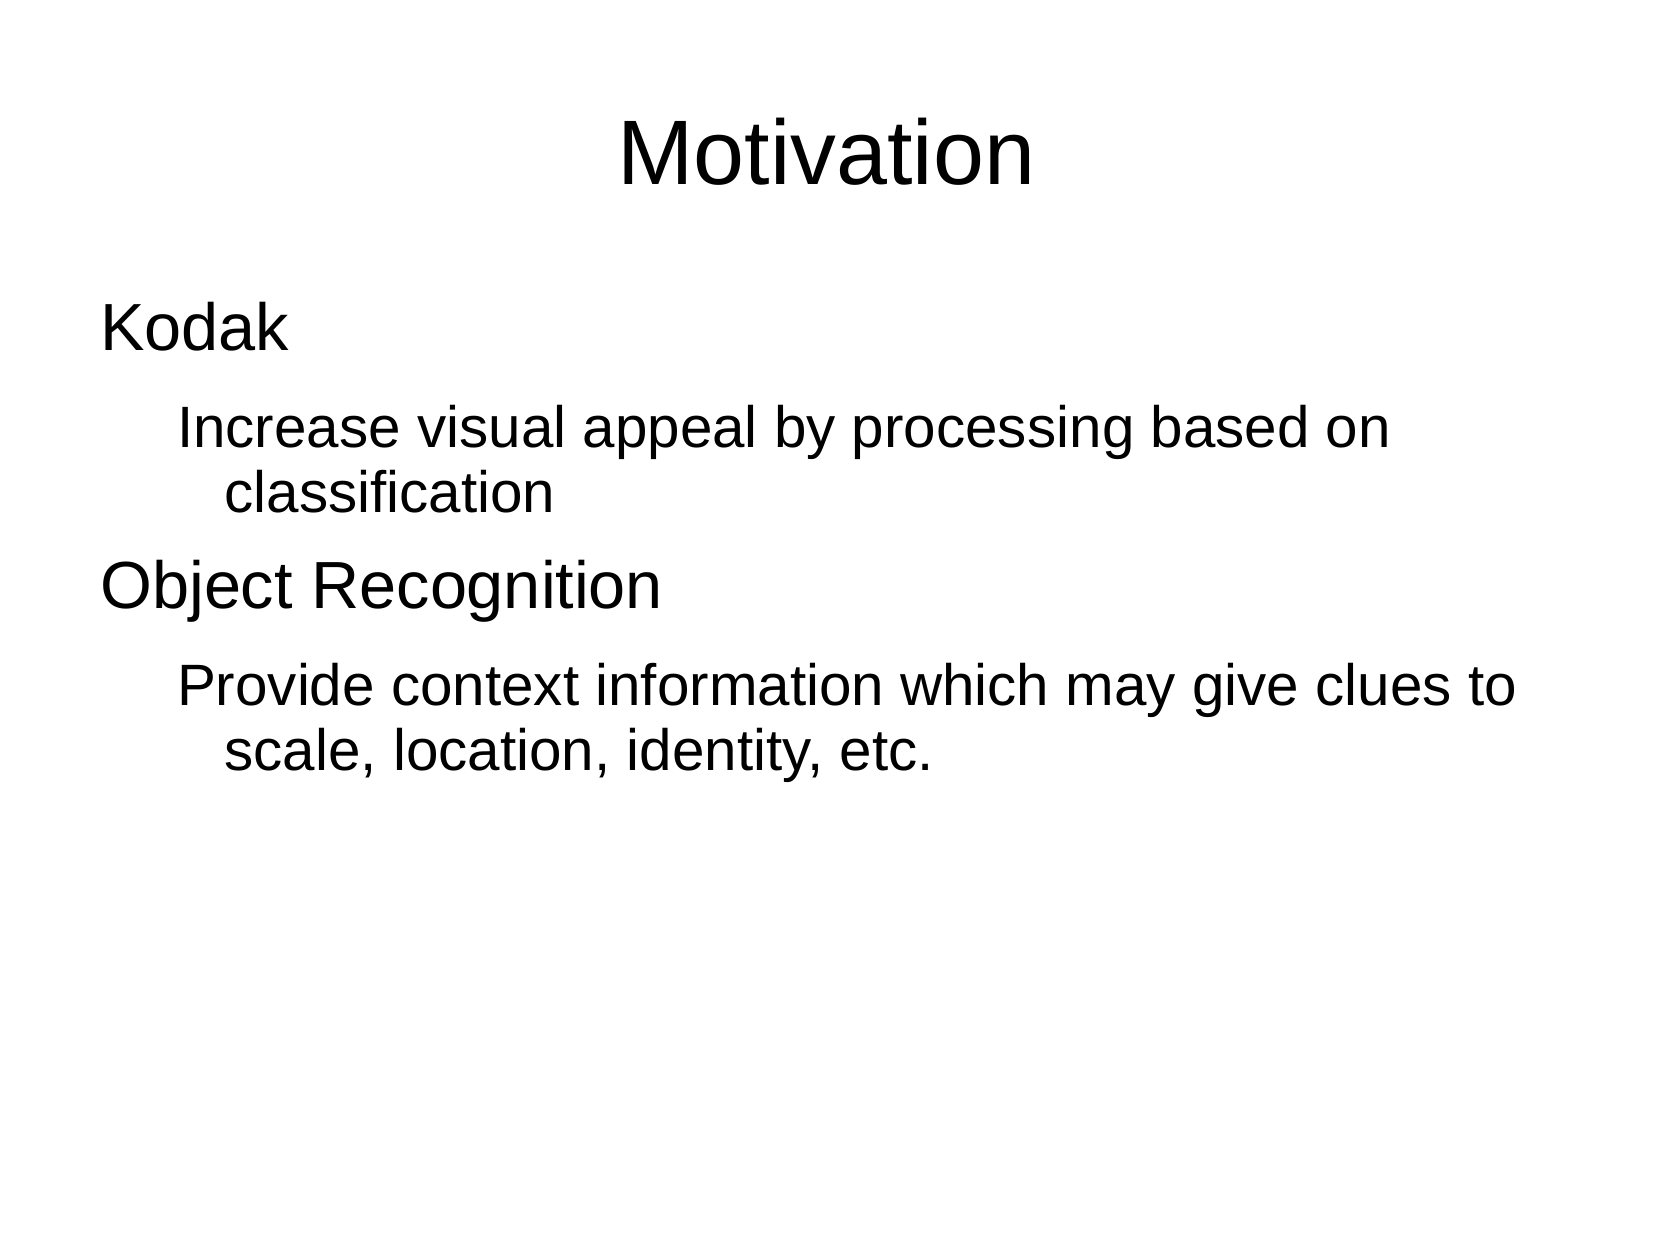

# Motivation
Kodak
Increase visual appeal by processing based on classification
Object Recognition
Provide context information which may give clues to scale, location, identity, etc.